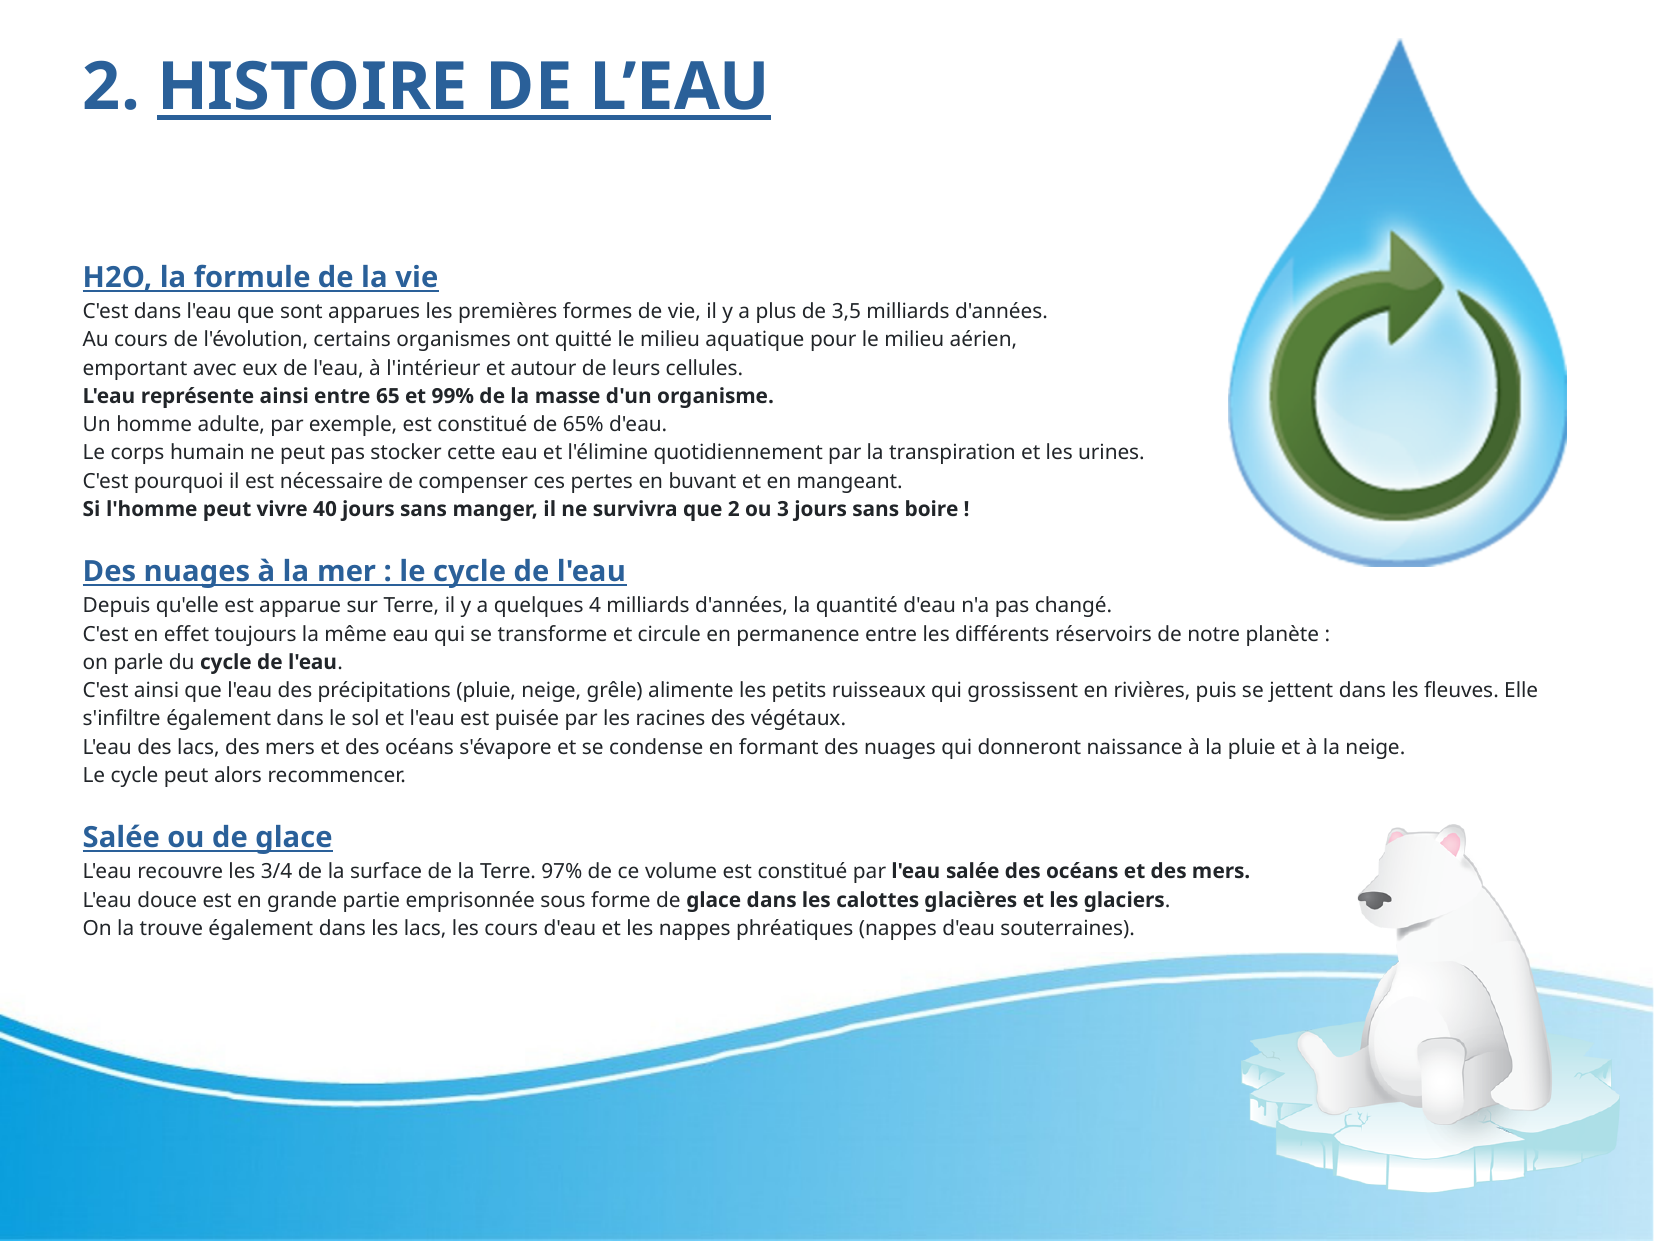

# 2. HISTOIRE DE L’EAU
H2O, la formule de la vie
C'est dans l'eau que sont apparues les premières formes de vie, il y a plus de 3,5 milliards d'années.
Au cours de l'évolution, certains organismes ont quitté le milieu aquatique pour le milieu aérien,
emportant avec eux de l'eau, à l'intérieur et autour de leurs cellules.
L'eau représente ainsi entre 65 et 99% de la masse d'un organisme.
Un homme adulte, par exemple, est constitué de 65% d'eau.
Le corps humain ne peut pas stocker cette eau et l'élimine quotidiennement par la transpiration et les urines.
C'est pourquoi il est nécessaire de compenser ces pertes en buvant et en mangeant.
Si l'homme peut vivre 40 jours sans manger, il ne survivra que 2 ou 3 jours sans boire !
Des nuages à la mer : le cycle de l'eau
Depuis qu'elle est apparue sur Terre, il y a quelques 4 milliards d'années, la quantité d'eau n'a pas changé.
C'est en effet toujours la même eau qui se transforme et circule en permanence entre les différents réservoirs de notre planète :
on parle du cycle de l'eau.
C'est ainsi que l'eau des précipitations (pluie, neige, grêle) alimente les petits ruisseaux qui grossissent en rivières, puis se jettent dans les fleuves. Elle s'infiltre également dans le sol et l'eau est puisée par les racines des végétaux.
L'eau des lacs, des mers et des océans s'évapore et se condense en formant des nuages qui donneront naissance à la pluie et à la neige.
Le cycle peut alors recommencer.
Salée ou de glace
L'eau recouvre les 3/4 de la surface de la Terre. 97% de ce volume est constitué par l'eau salée des océans et des mers.
L'eau douce est en grande partie emprisonnée sous forme de glace dans les calottes glacières et les glaciers.
On la trouve également dans les lacs, les cours d'eau et les nappes phréatiques (nappes d'eau souterraines).